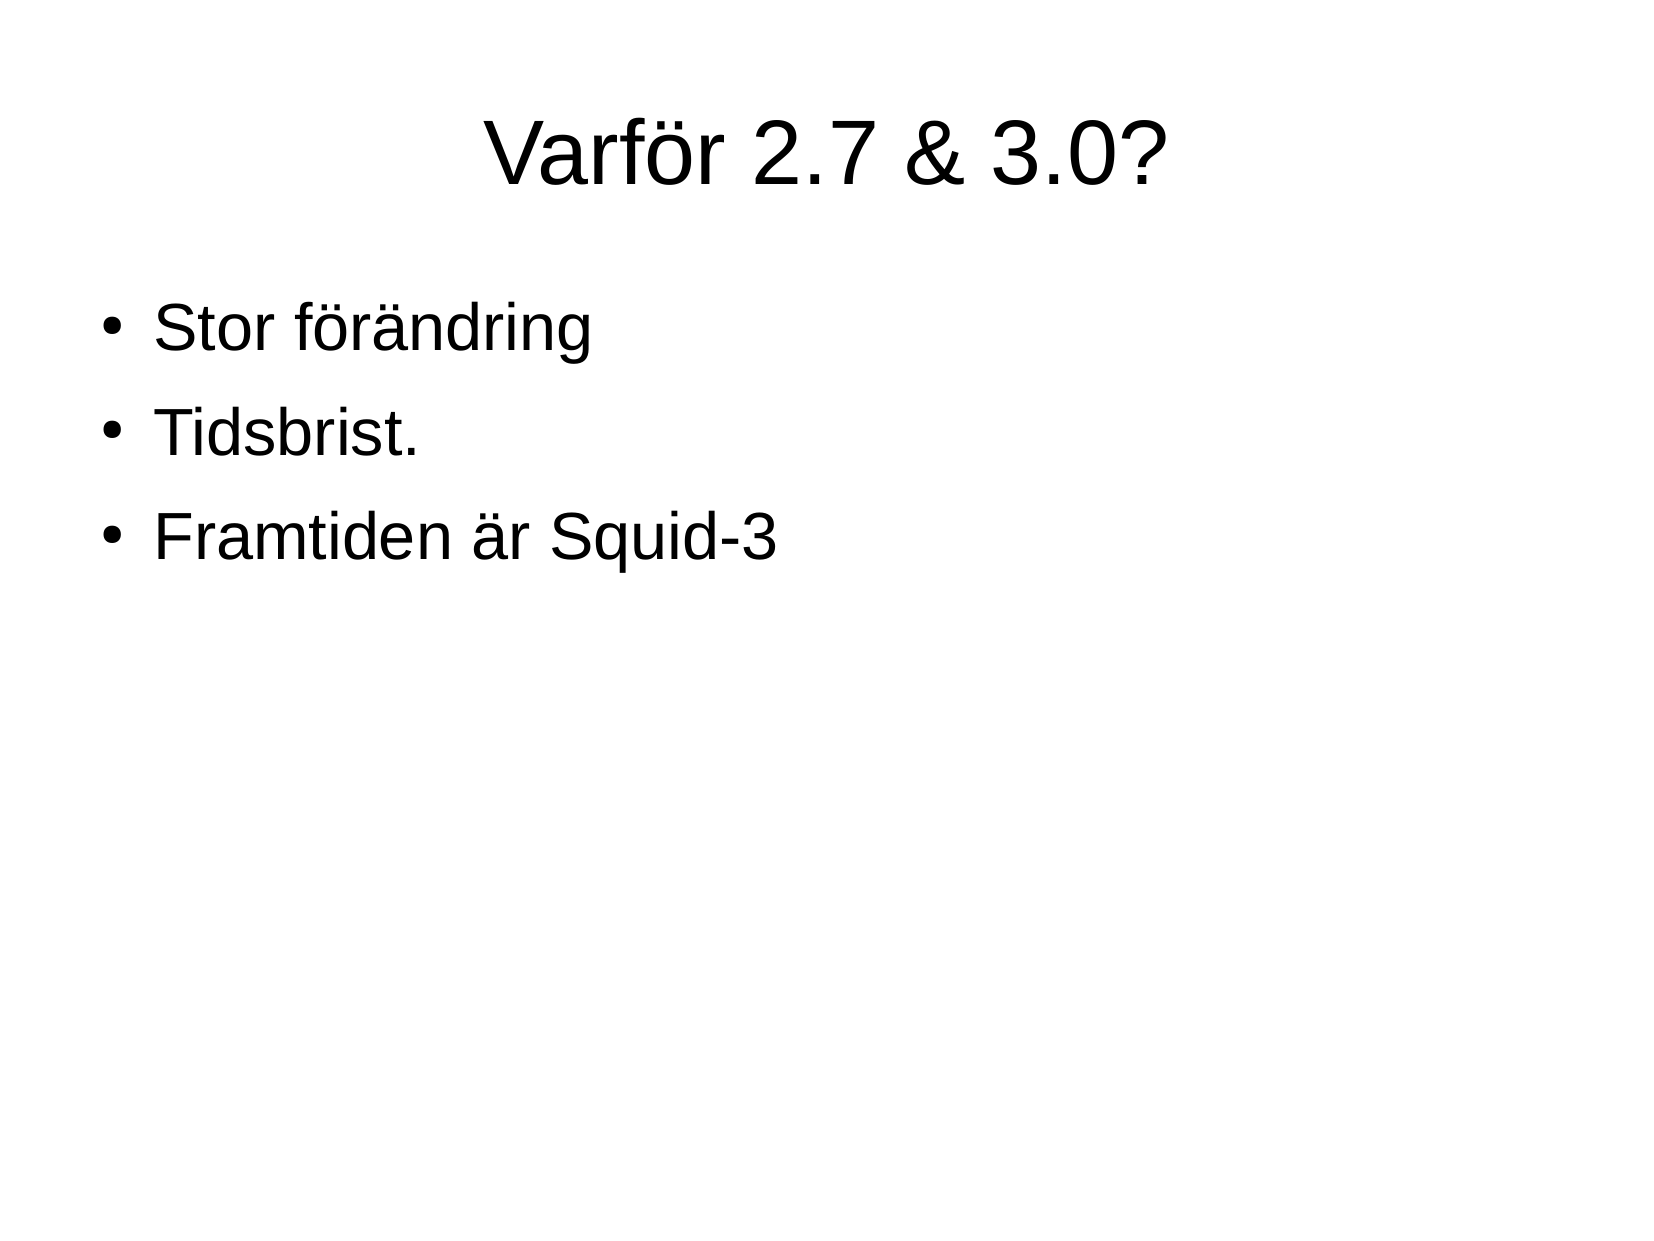

# Varför 2.7 & 3.0?
Stor förändring
Tidsbrist.
Framtiden är Squid-3